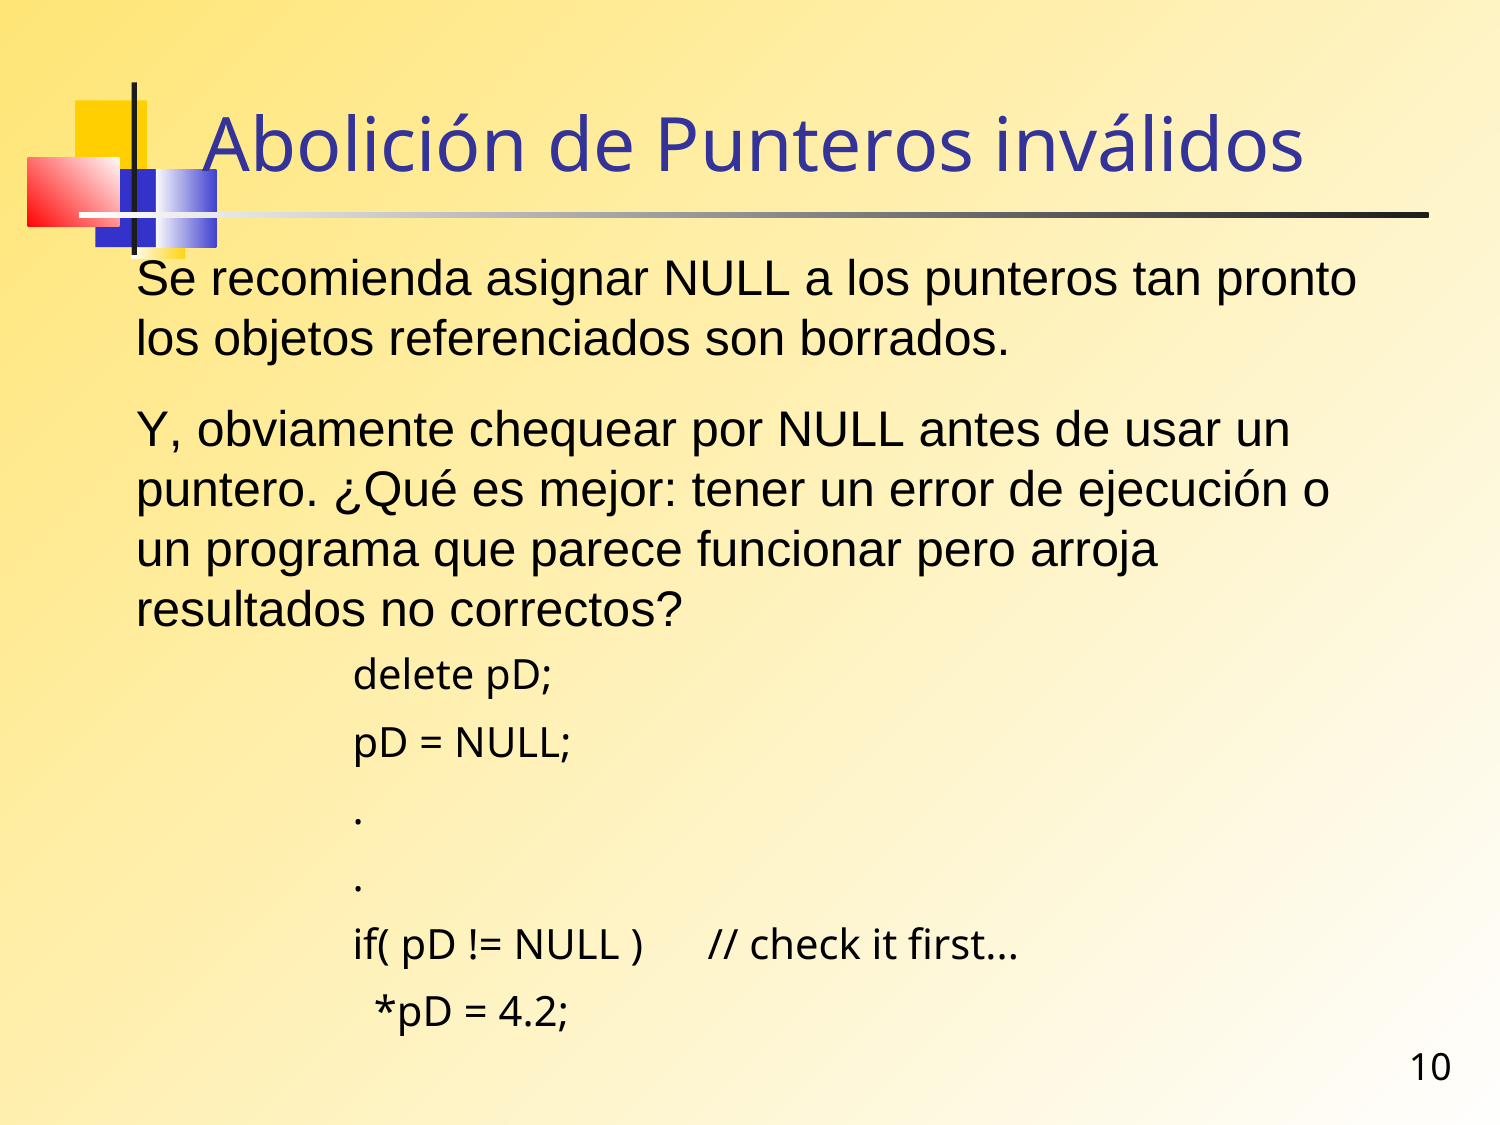

# Abolición de Punteros inválidos
Se recomienda asignar NULL a los punteros tan pronto los objetos referenciados son borrados.
Y, obviamente chequear por NULL antes de usar un puntero. ¿Qué es mejor: tener un error de ejecución o un programa que parece funcionar pero arroja resultados no correctos?
delete pD;
pD = NULL;
.
.
if( pD != NULL ) // check it first...
 *pD = 4.2;
10